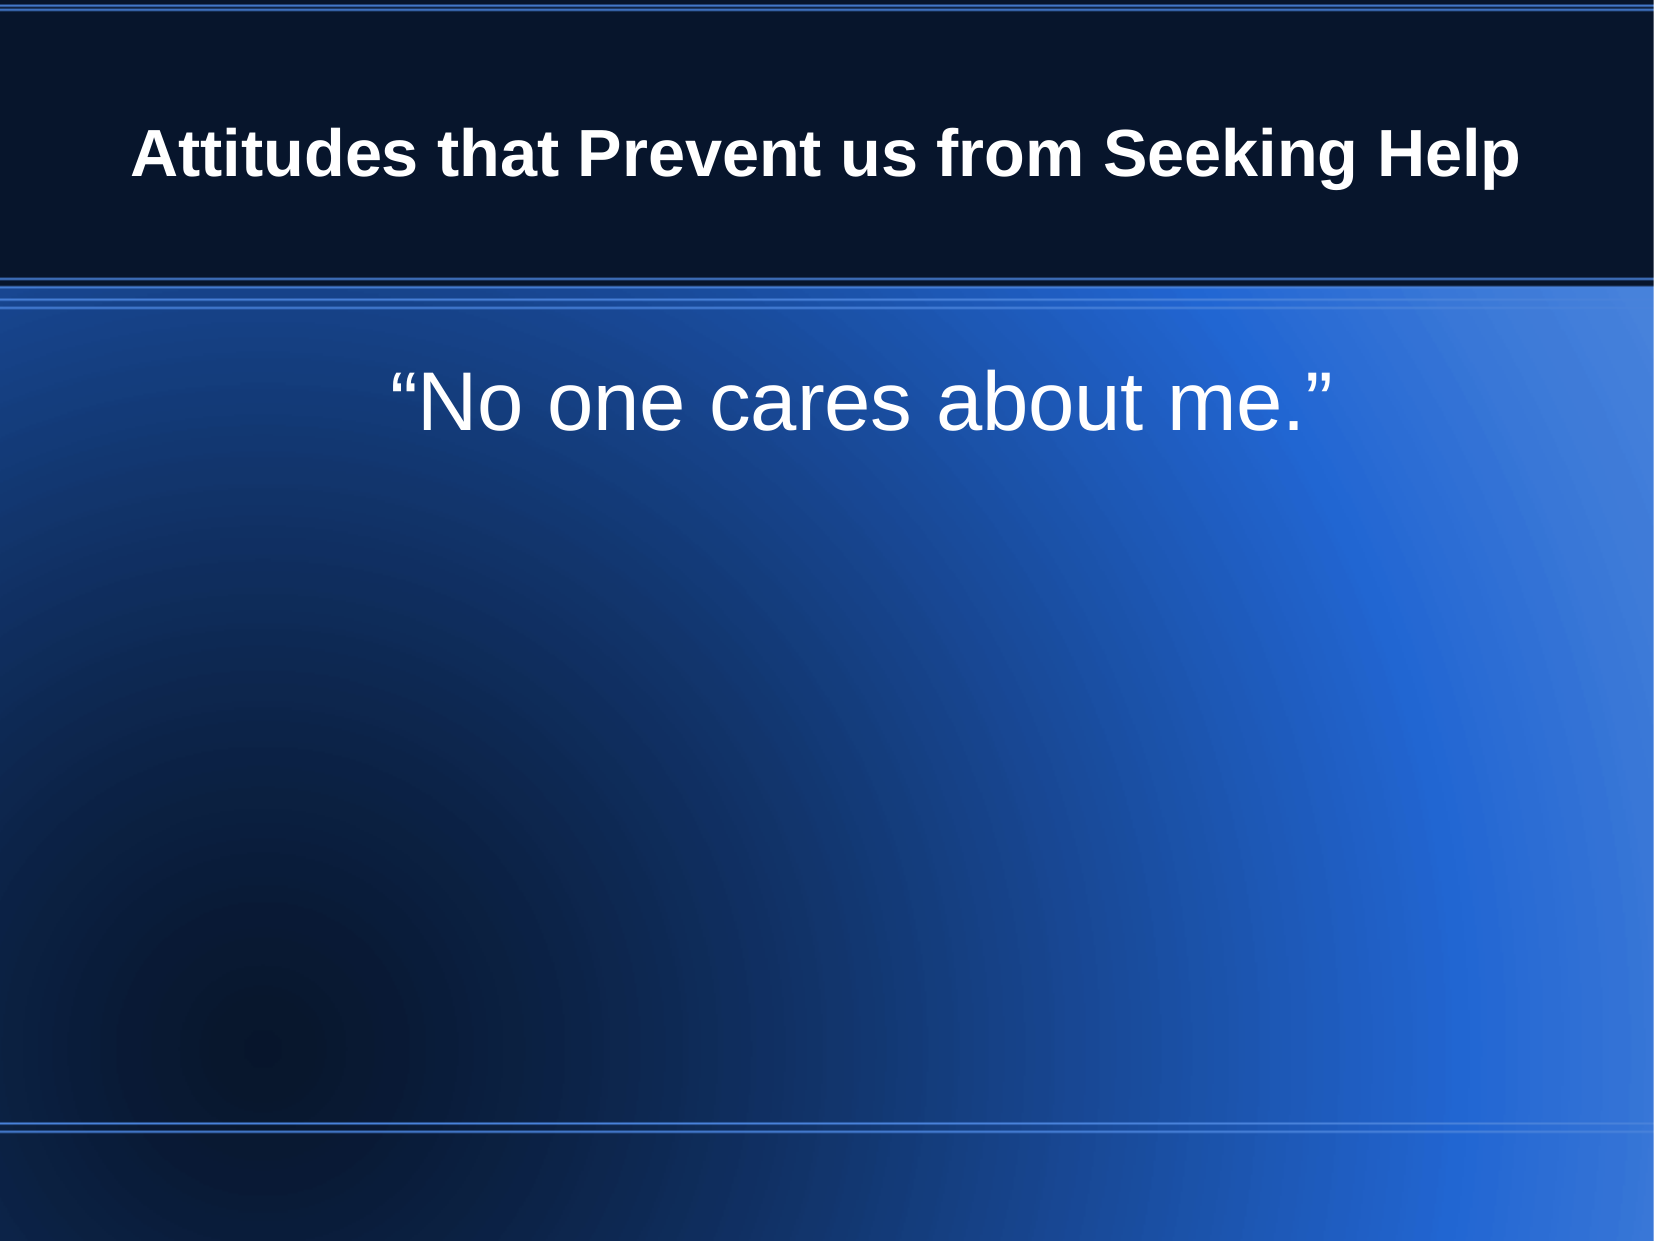

# Attitudes that Prevent us from Seeking Help
“No one cares about me.”